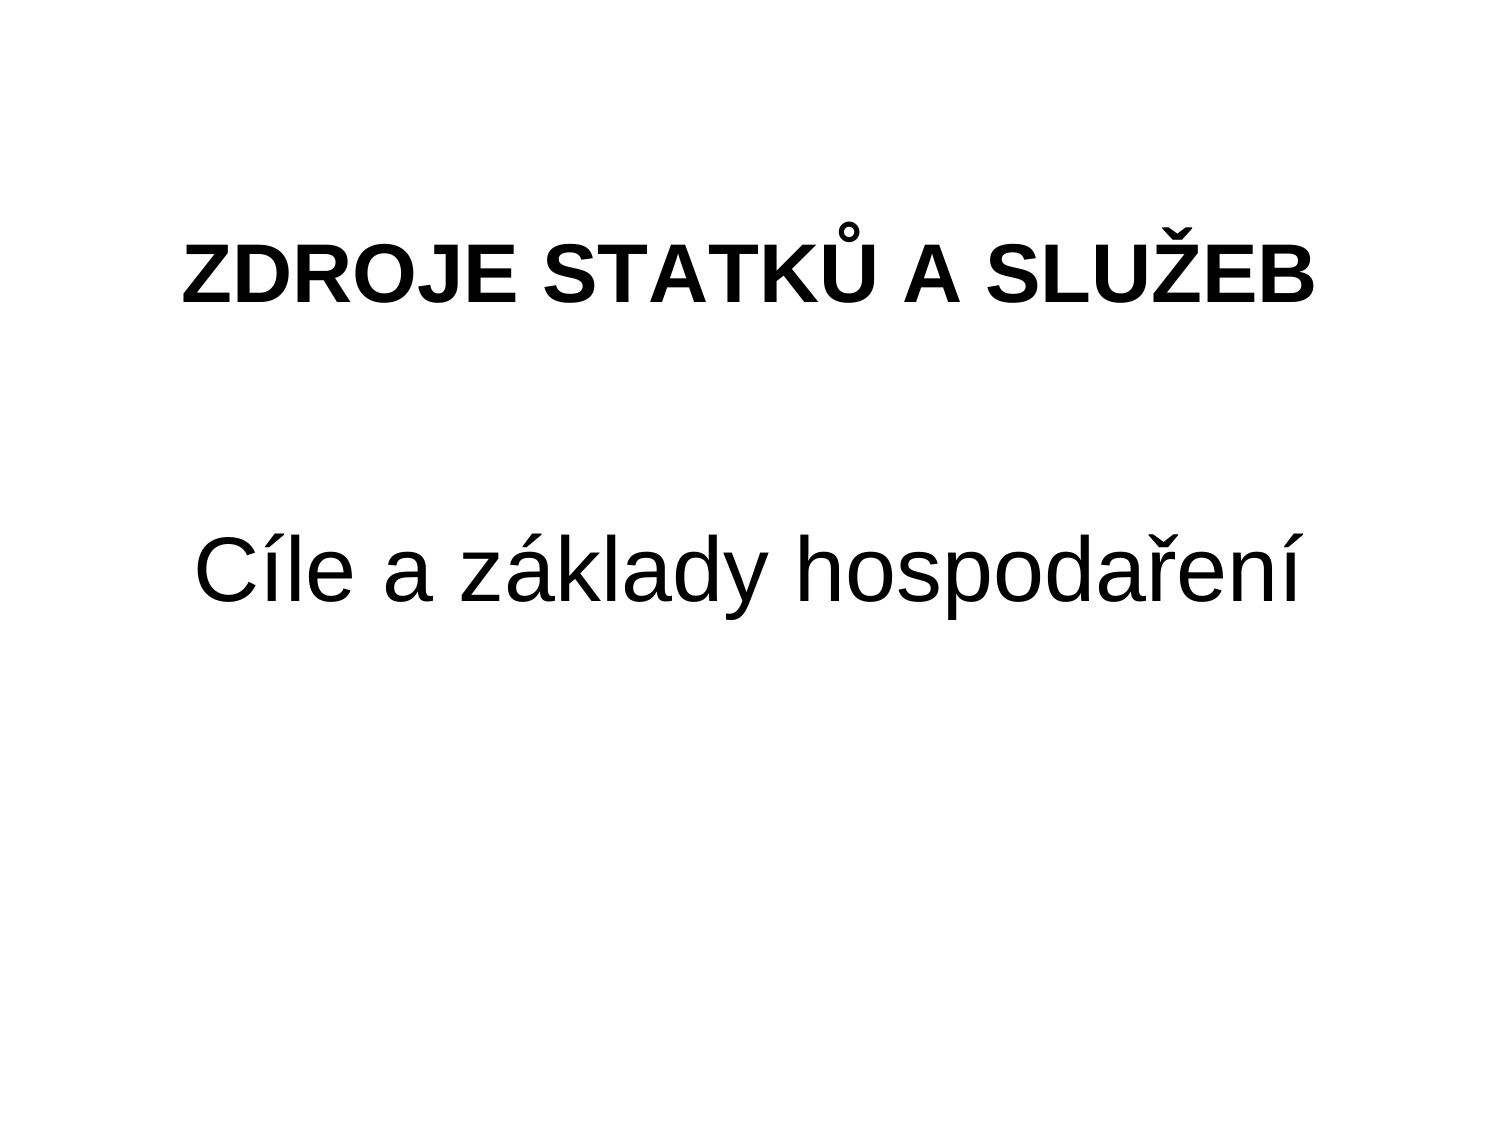

# ZDROJE STATKŮ A SLUŽEB
Cíle a základy hospodaření